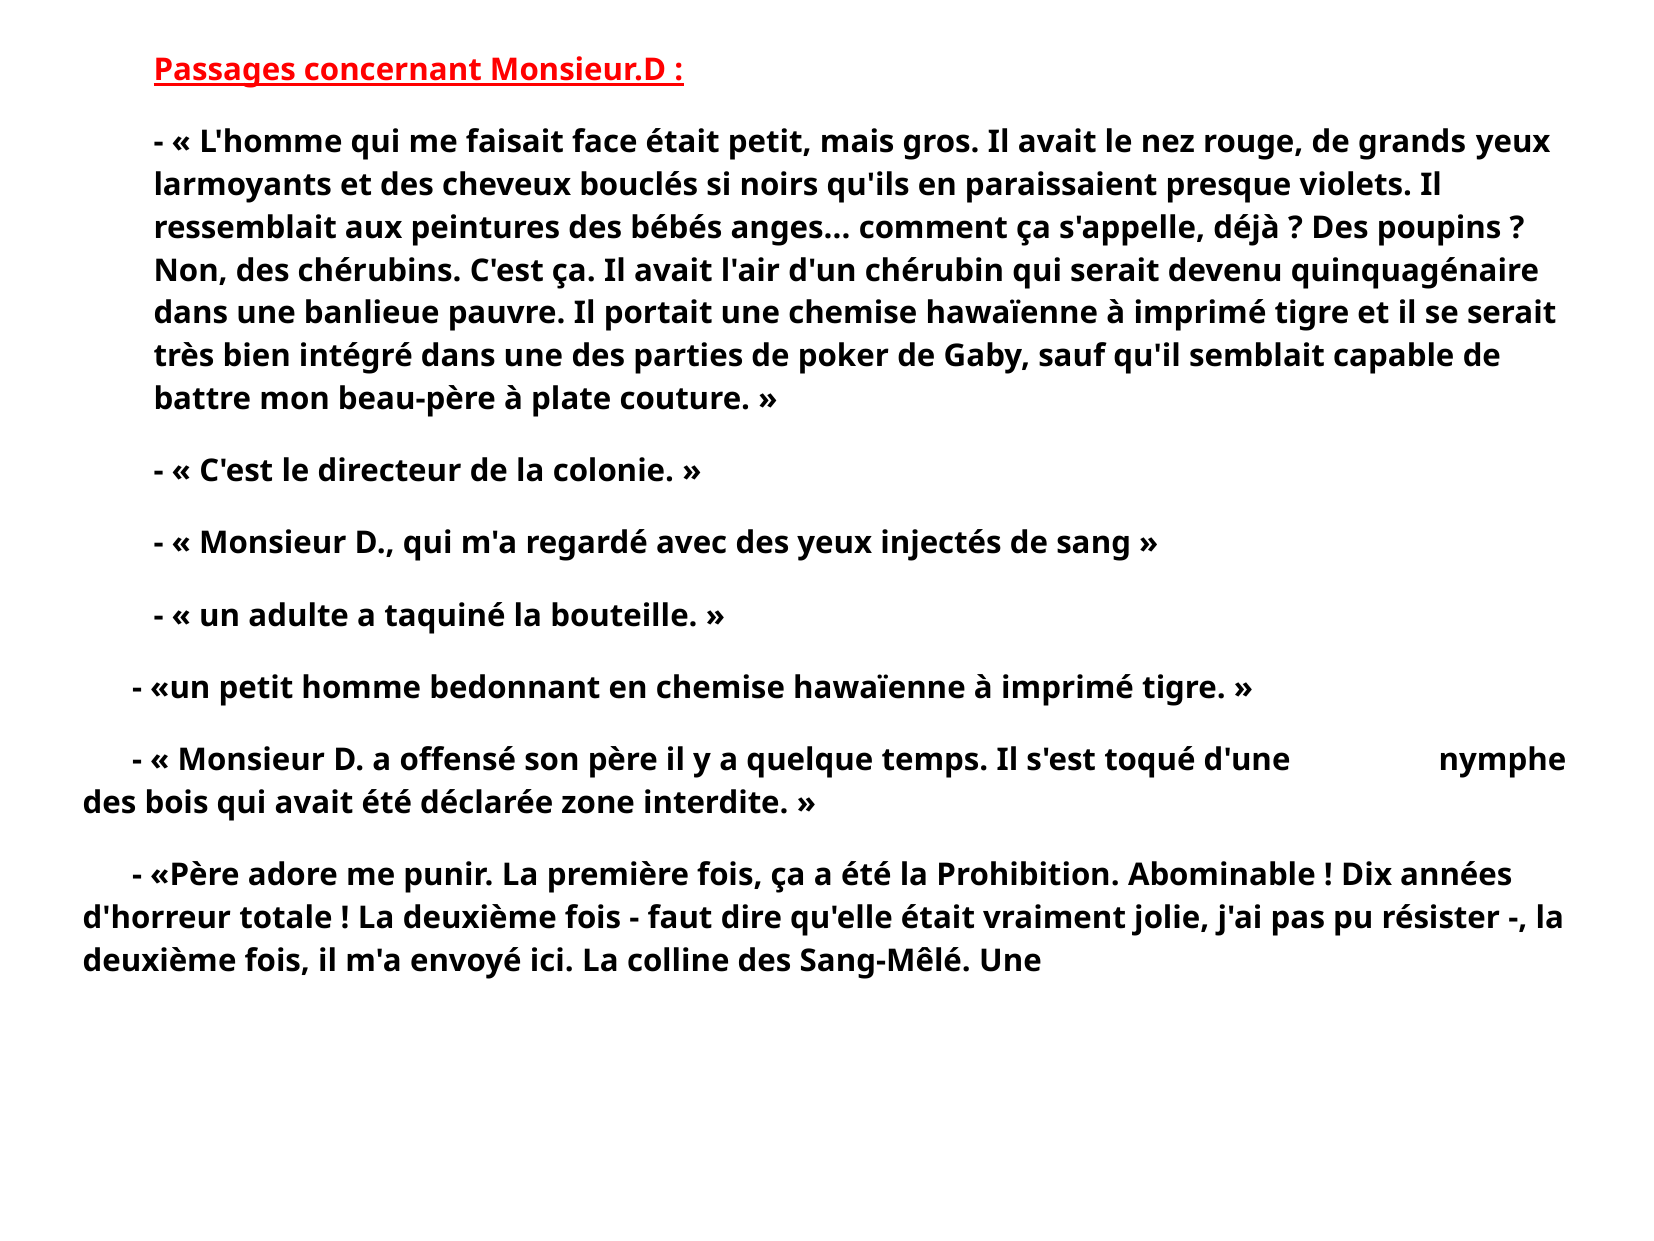

# Passages concernant Monsieur.D :
- « L'homme qui me faisait face était petit, mais gros. Il avait le nez rouge, de grands yeux larmoyants et des cheveux bouclés si noirs qu'ils en paraissaient presque violets. Il ressemblait aux peintures des bébés anges... comment ça s'appelle, déjà ? Des poupins ? Non, des chérubins. C'est ça. Il avait l'air d'un chérubin qui serait devenu quinquagénaire dans une banlieue pauvre. Il portait une chemise hawaïenne à imprimé tigre et il se serait très bien intégré dans une des parties de poker de Gaby, sauf qu'il semblait capable de battre mon beau-père à plate couture. »
- « C'est le directeur de la colonie. »
- « Monsieur D., qui m'a regardé avec des yeux injectés de sang »
- « un adulte a taquiné la bouteille. »
 - «un petit homme bedonnant en chemise hawaïenne à imprimé tigre. »
 - « Monsieur D. a offensé son père il y a quelque temps. Il s'est toqué d'une nymphe des bois qui avait été déclarée zone interdite. »
 - «Père adore me punir. La première fois, ça a été la Prohibition. Abominable ! Dix années d'horreur totale ! La deuxième fois - faut dire qu'elle était vraiment jolie, j'ai pas pu résister -, la deuxième fois, il m'a envoyé ici. La colline des Sang-Mêlé. Une